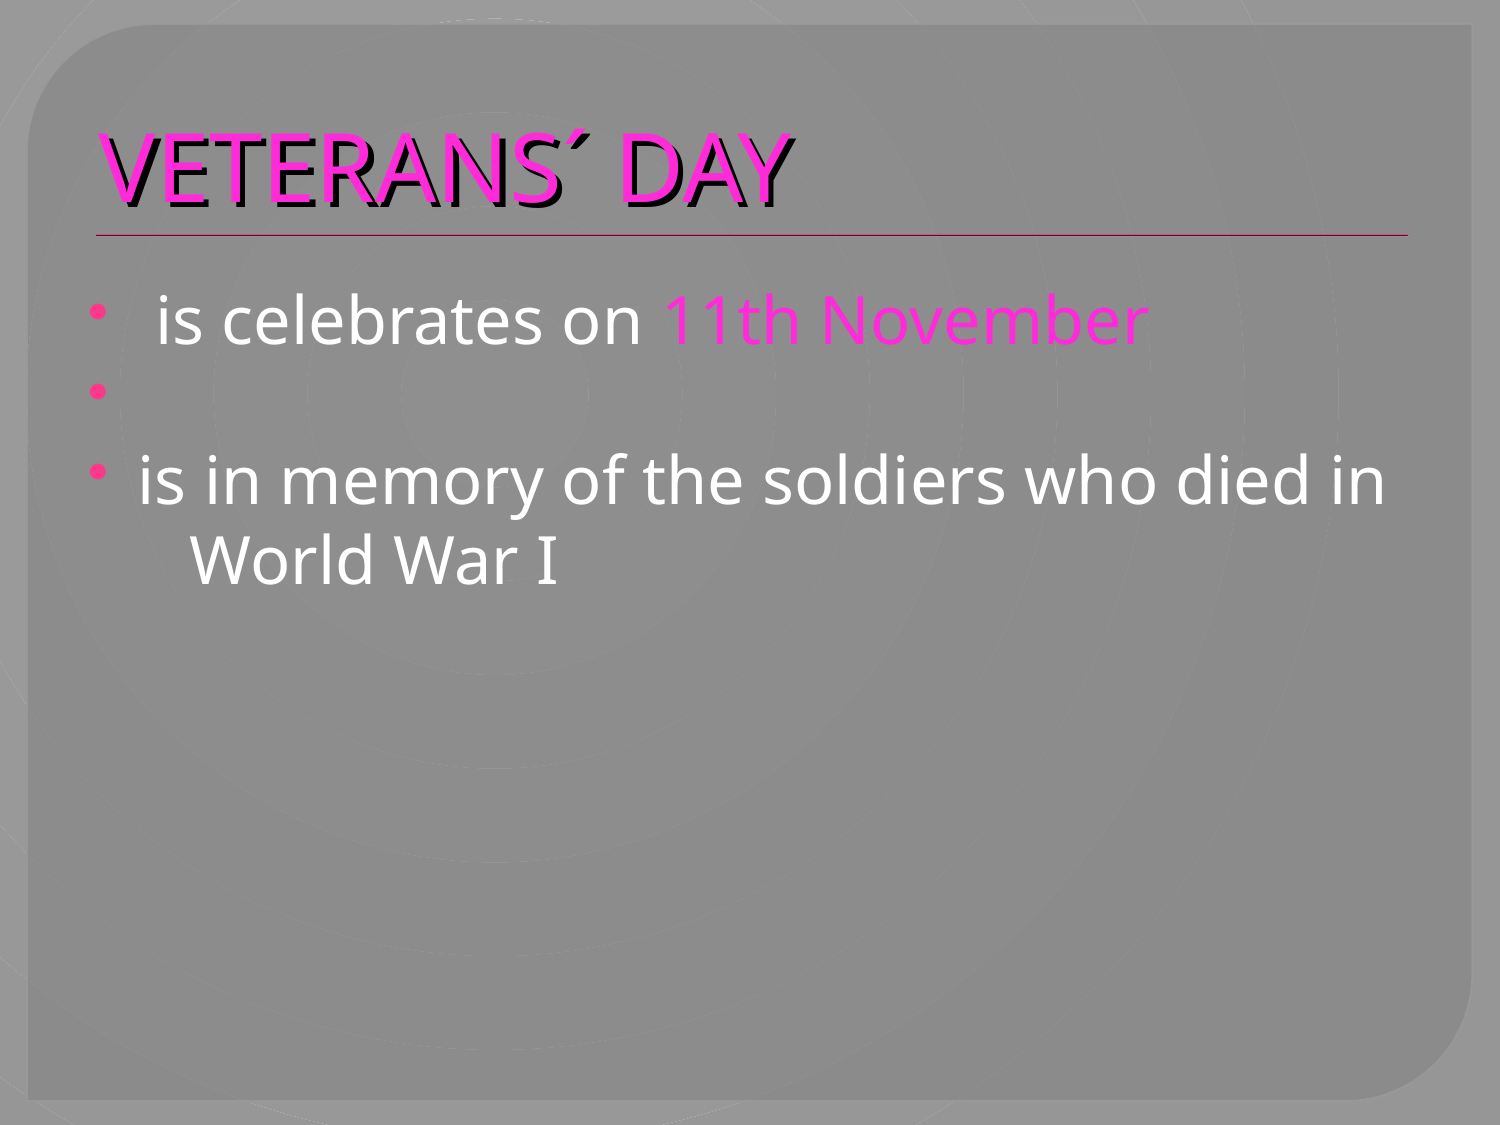

# VETERANS´ DAY
 is celebrates on 11th November
is in memory of the soldiers who died in
 World War I